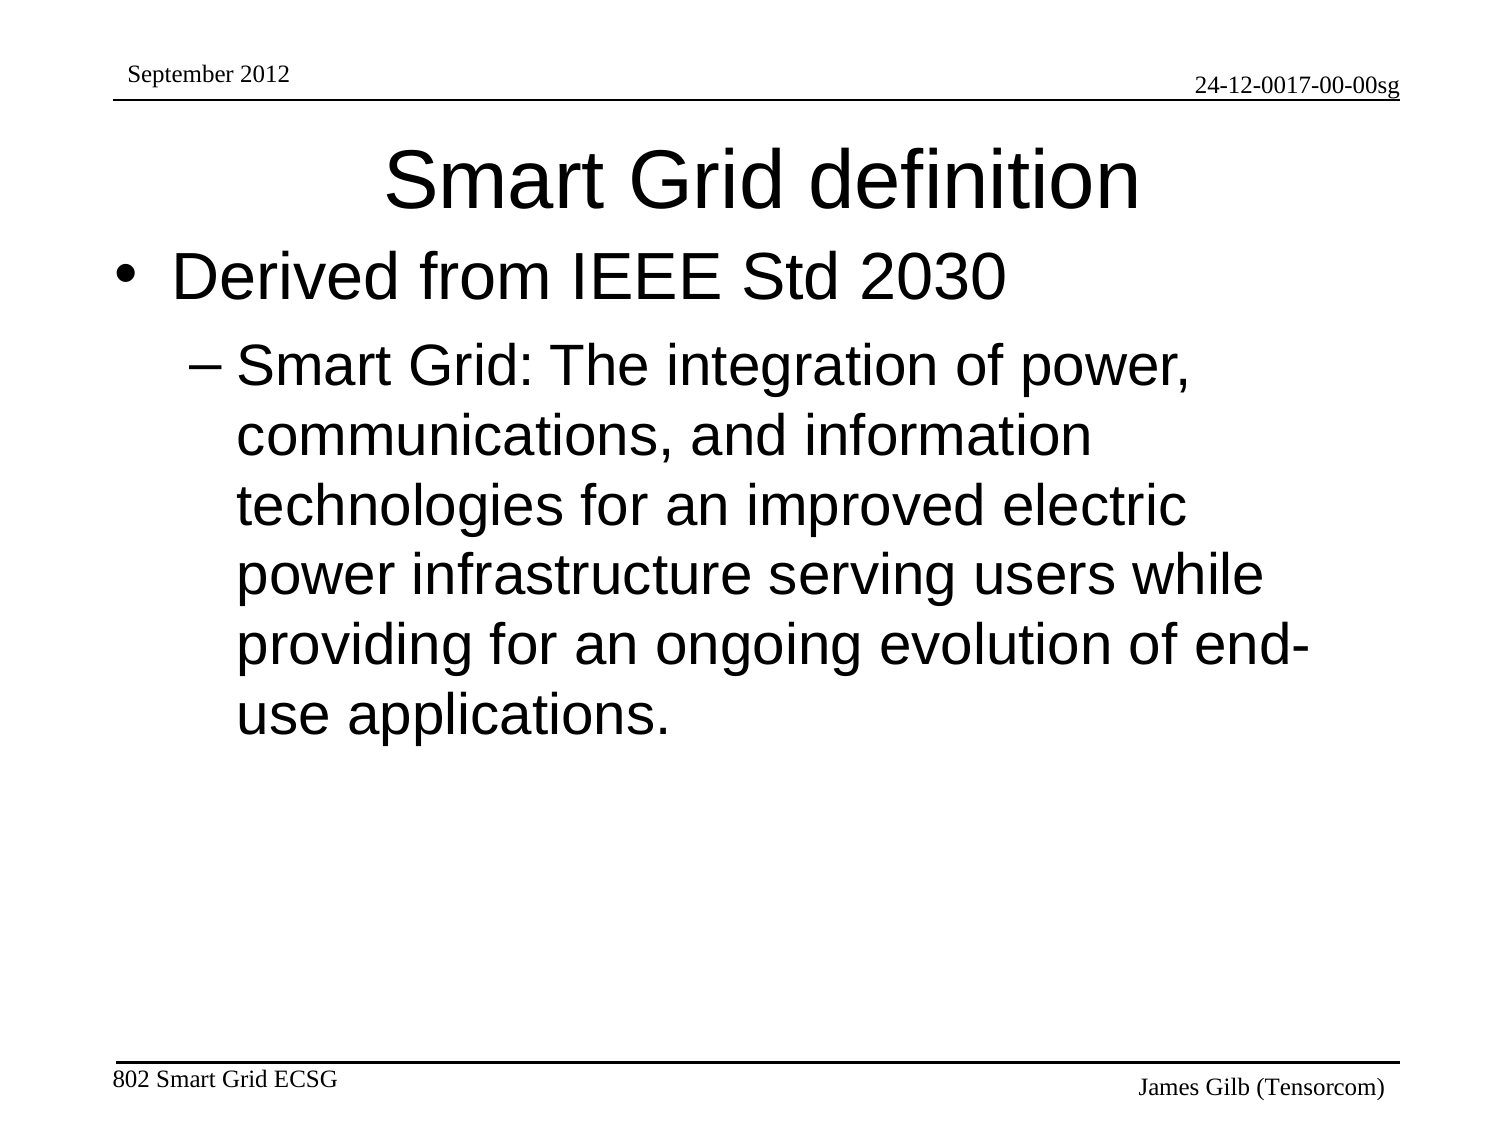

# Smart Grid definition
Derived from IEEE Std 2030
Smart Grid: The integration of power, communications, and information technologies for an improved electric power infrastructure serving users while providing for an ongoing evolution of end-use applications.